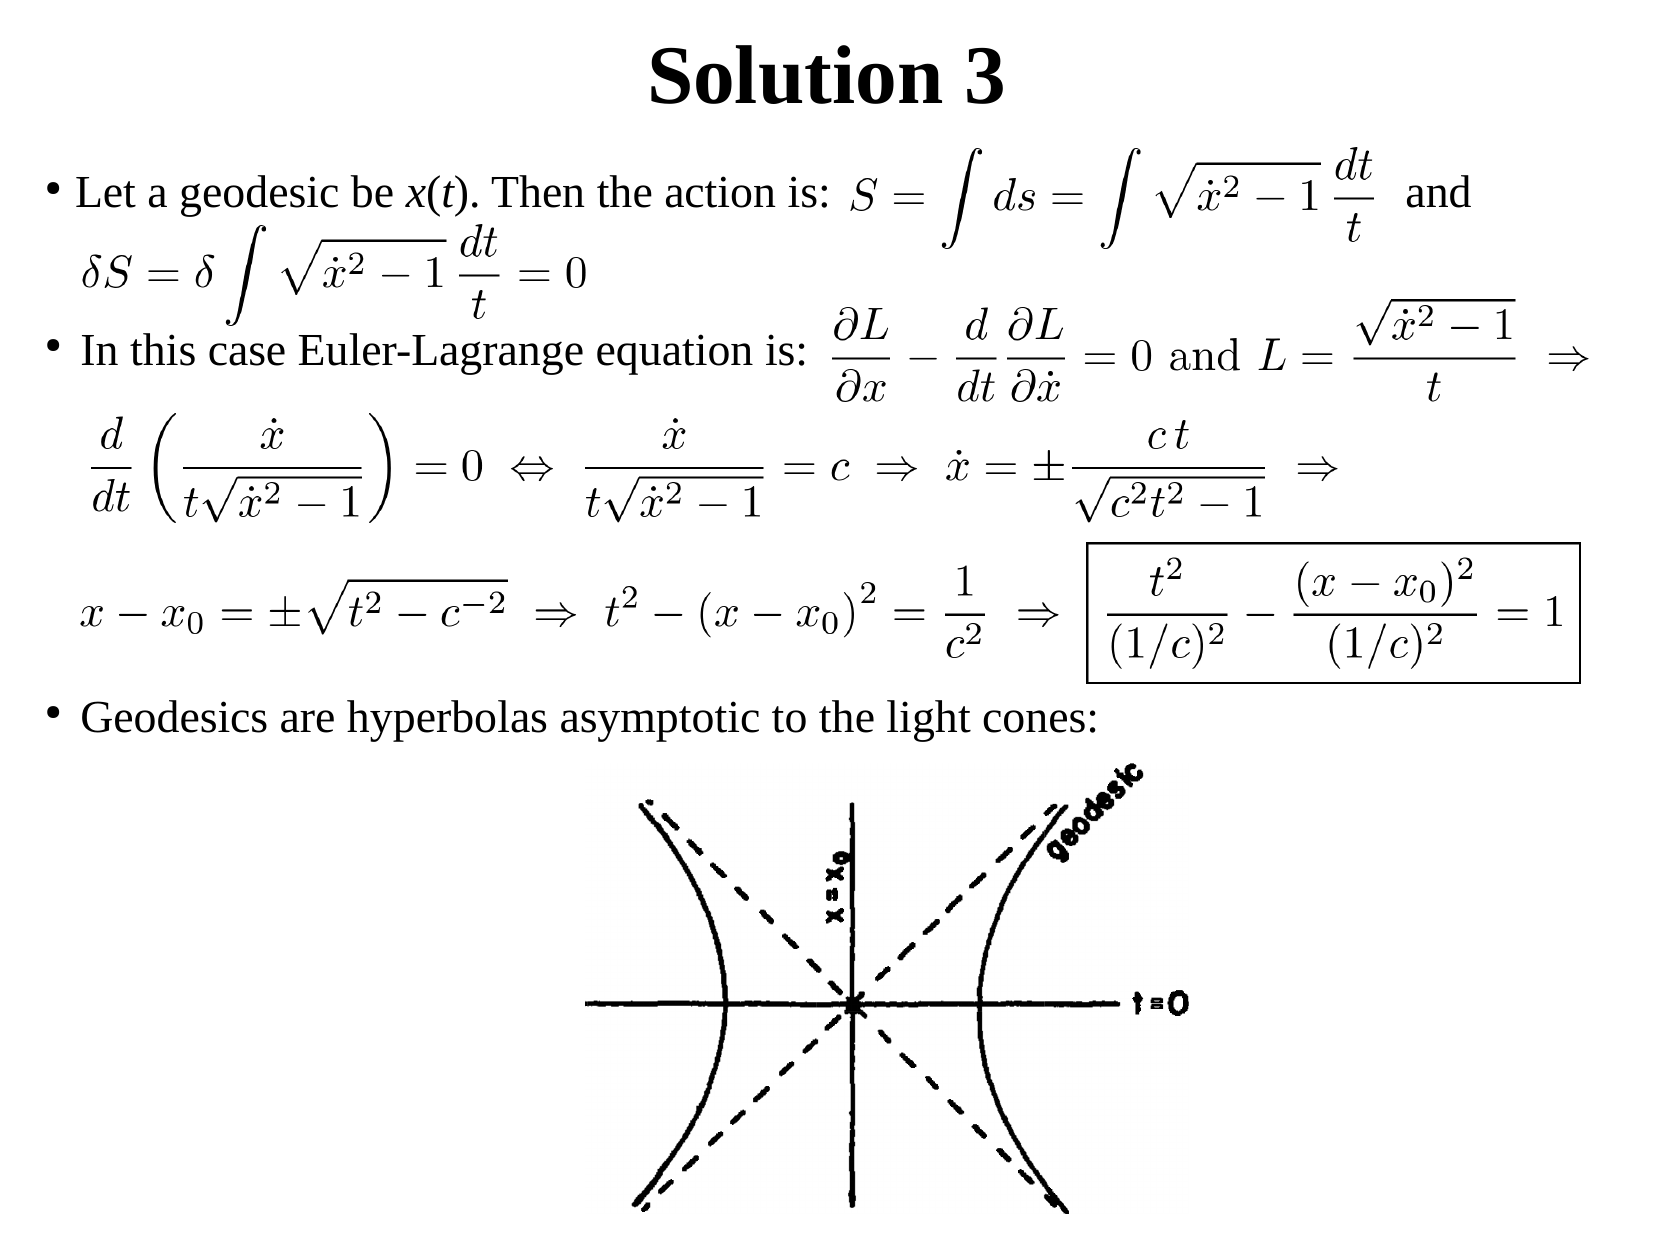

Solution 3
# Let a geodesic be x(t). Then the action is: and
In this case Euler-Lagrange equation is:
Geodesics are hyperbolas asymptotic to the light cones: